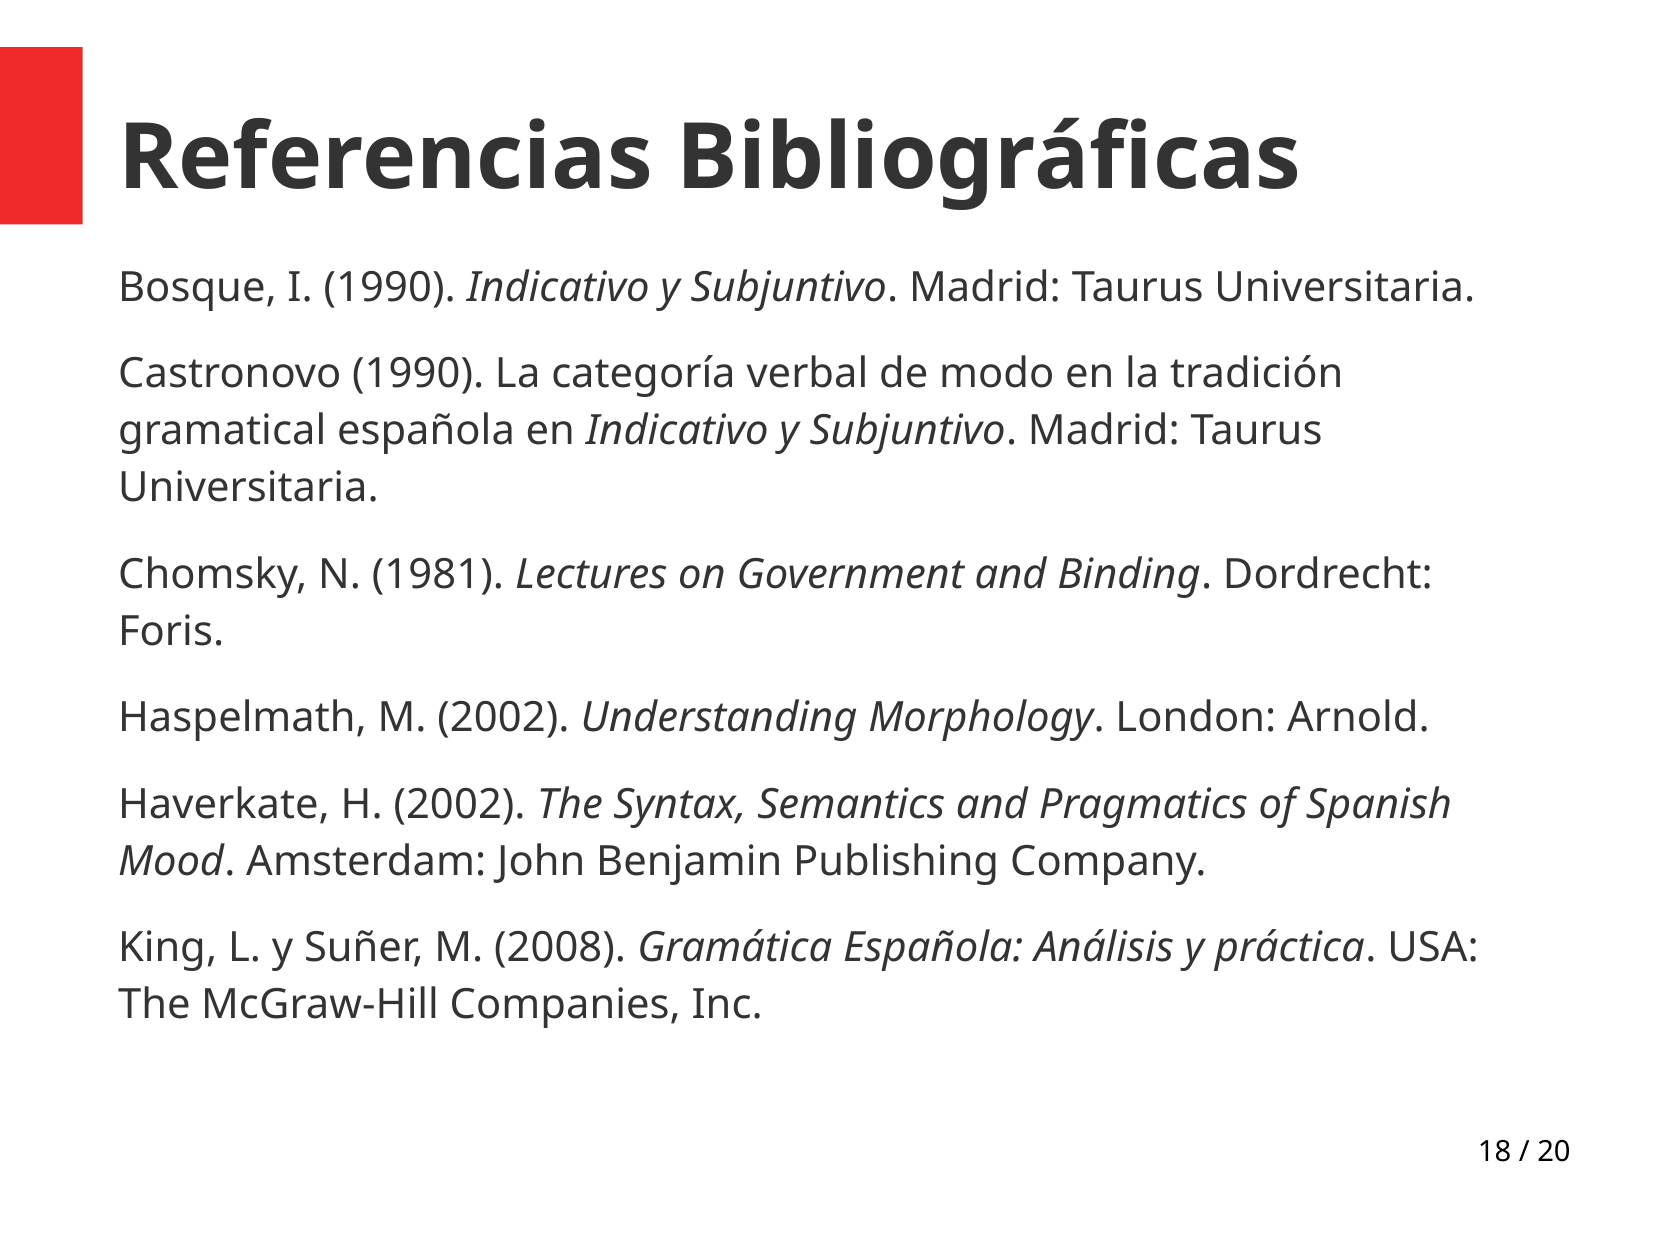

# Referencias Bibliográficas
Bosque, I. (1990). Indicativo y Subjuntivo. Madrid: Taurus Universitaria.
Castronovo (1990). La categoría verbal de modo en la tradición gramatical española en Indicativo y Subjuntivo. Madrid: Taurus Universitaria.
Chomsky, N. (1981). Lectures on Government and Binding. Dordrecht: Foris.
Haspelmath, M. (2002). Understanding Morphology. London: Arnold.
Haverkate, H. (2002). The Syntax, Semantics and Pragmatics of Spanish Mood. Amsterdam: John Benjamin Publishing Company.
King, L. y Suñer, M. (2008). Gramática Española: Análisis y práctica. USA: The McGraw-Hill Companies, Inc.
18